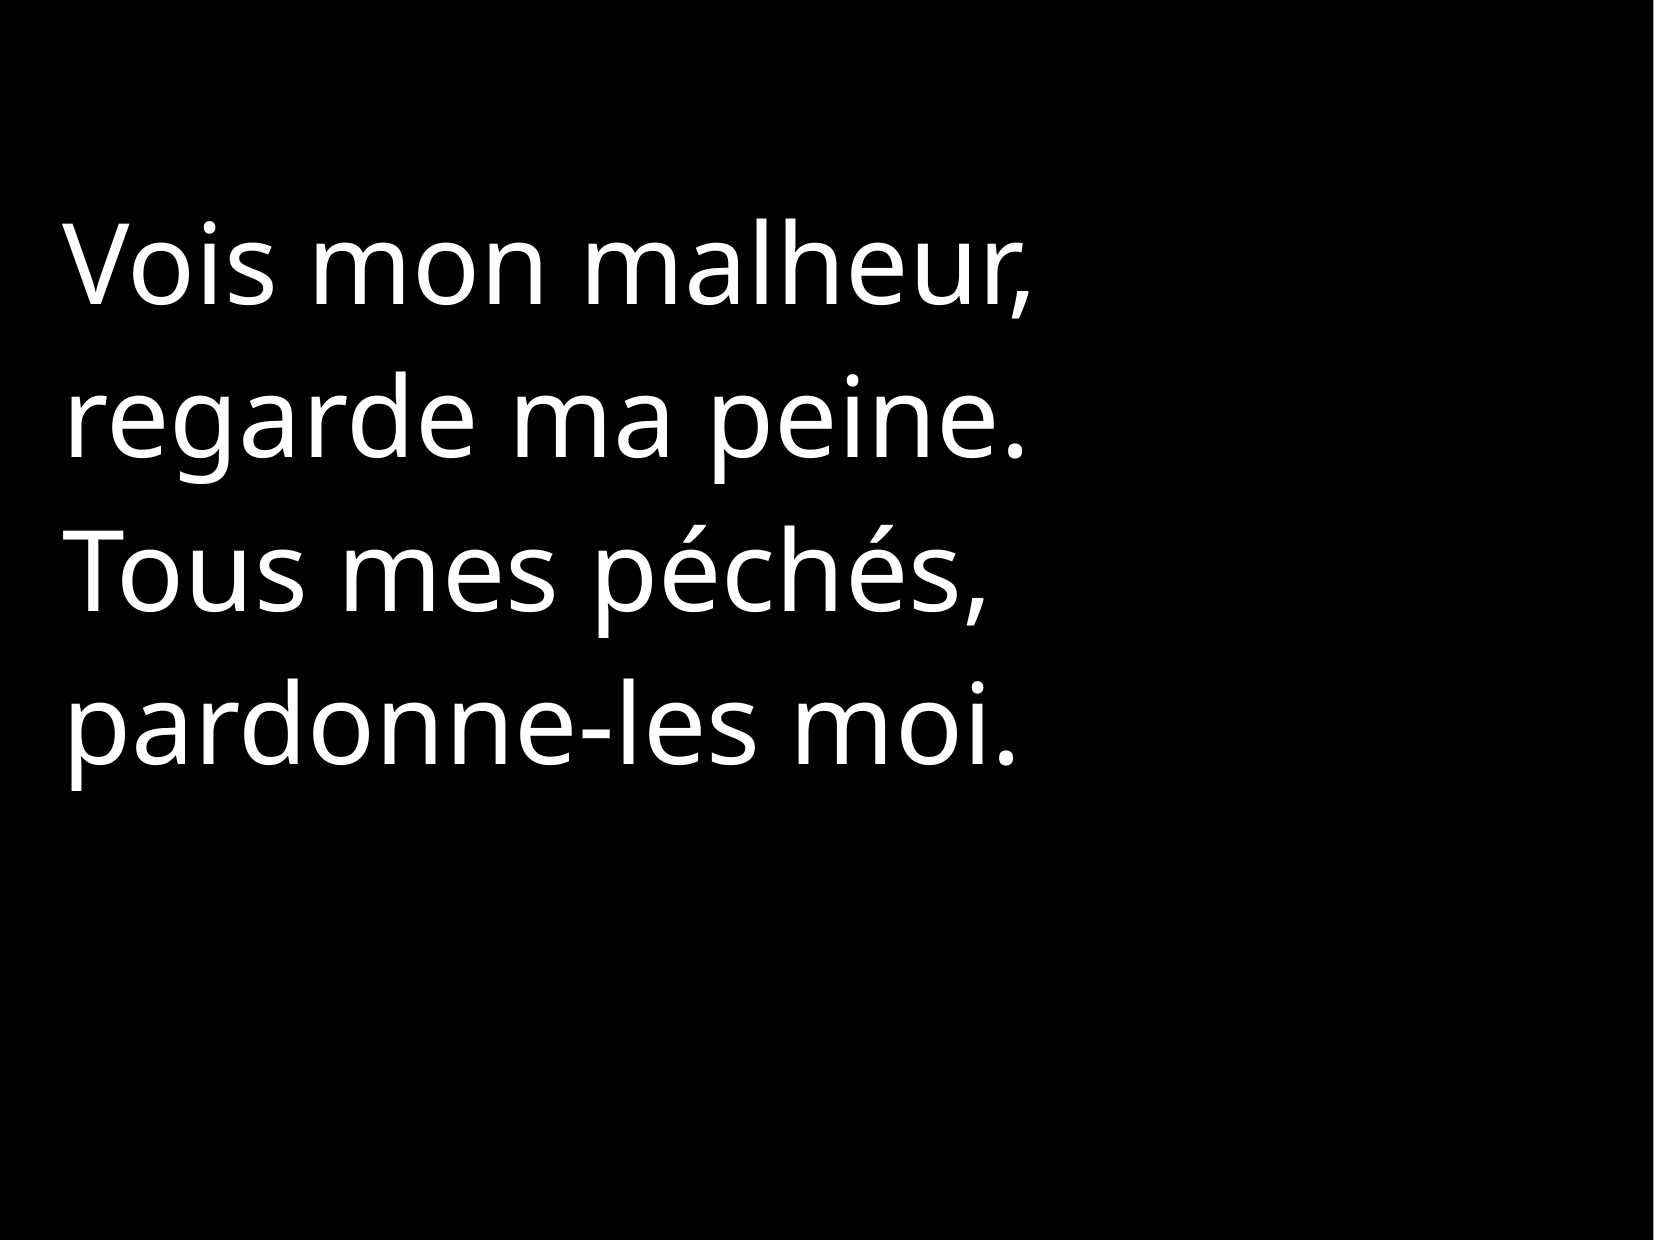

Vois mon malheur,
regarde ma peine.
Tous mes péchés,
pardonne-les moi.